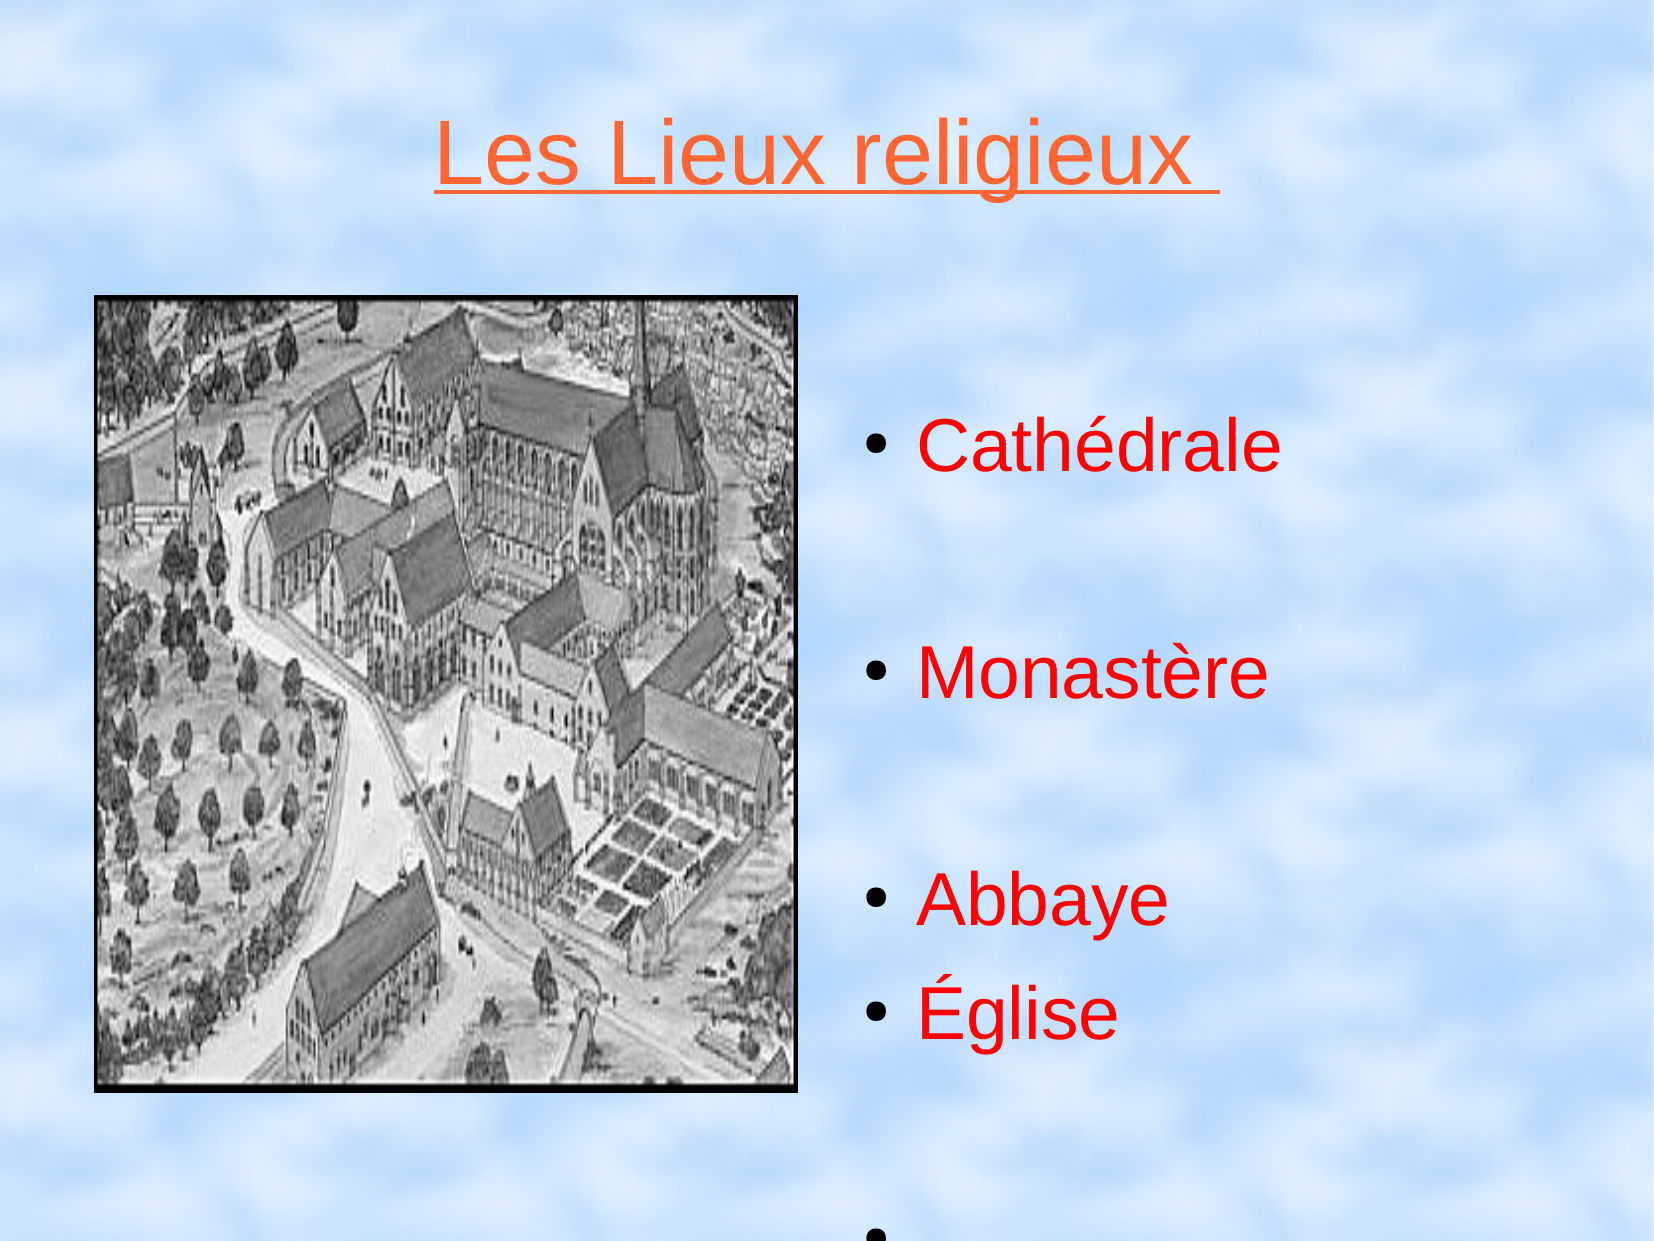

# Les Lieux religieux
Cathédrale
Monastère
Abbaye
Église